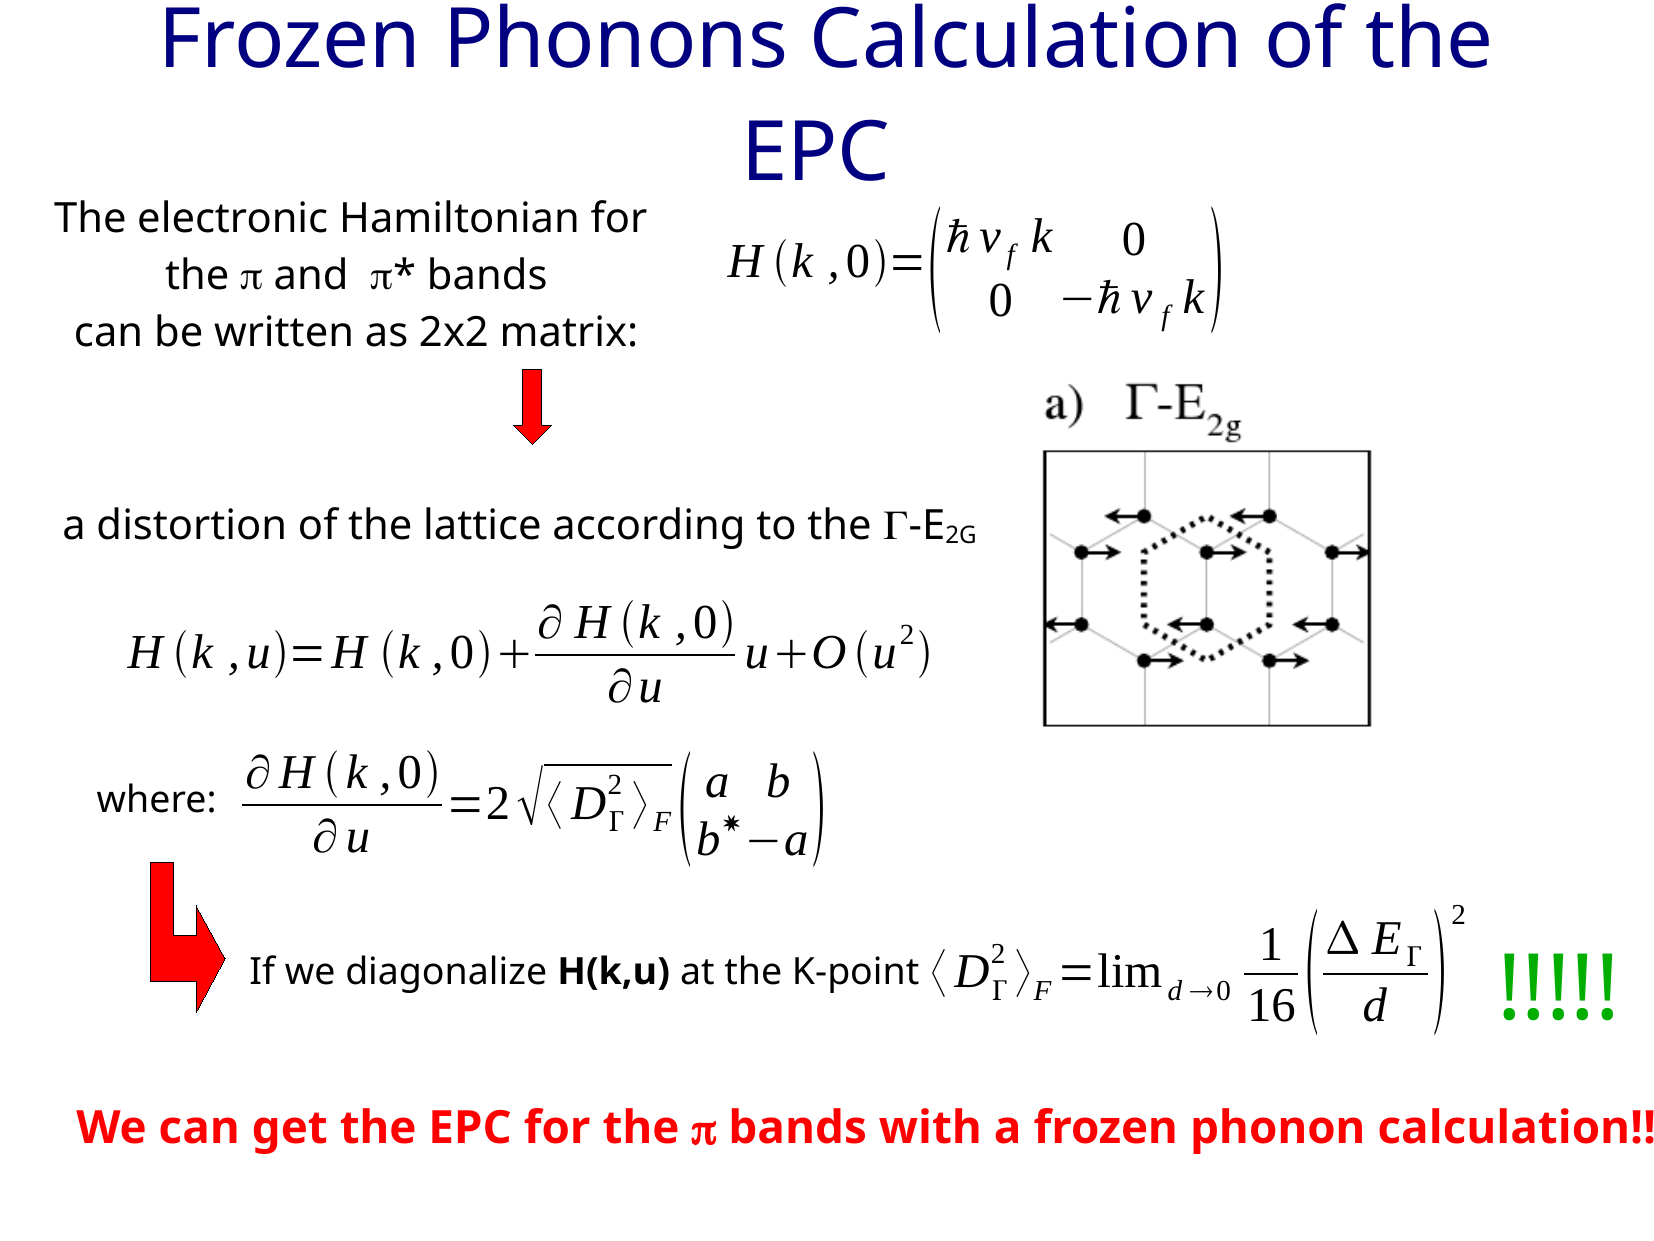

# Frozen Phonons Calculation of the EPC
The electronic Hamiltonian for
the  and * bands
 can be written as 2x2 matrix:
a distortion of the lattice according to the G-E2G
where:
!!!!!
If we diagonalize H(k,u) at the K-point
We can get the EPC for the p bands with a frozen phonon calculation!!!